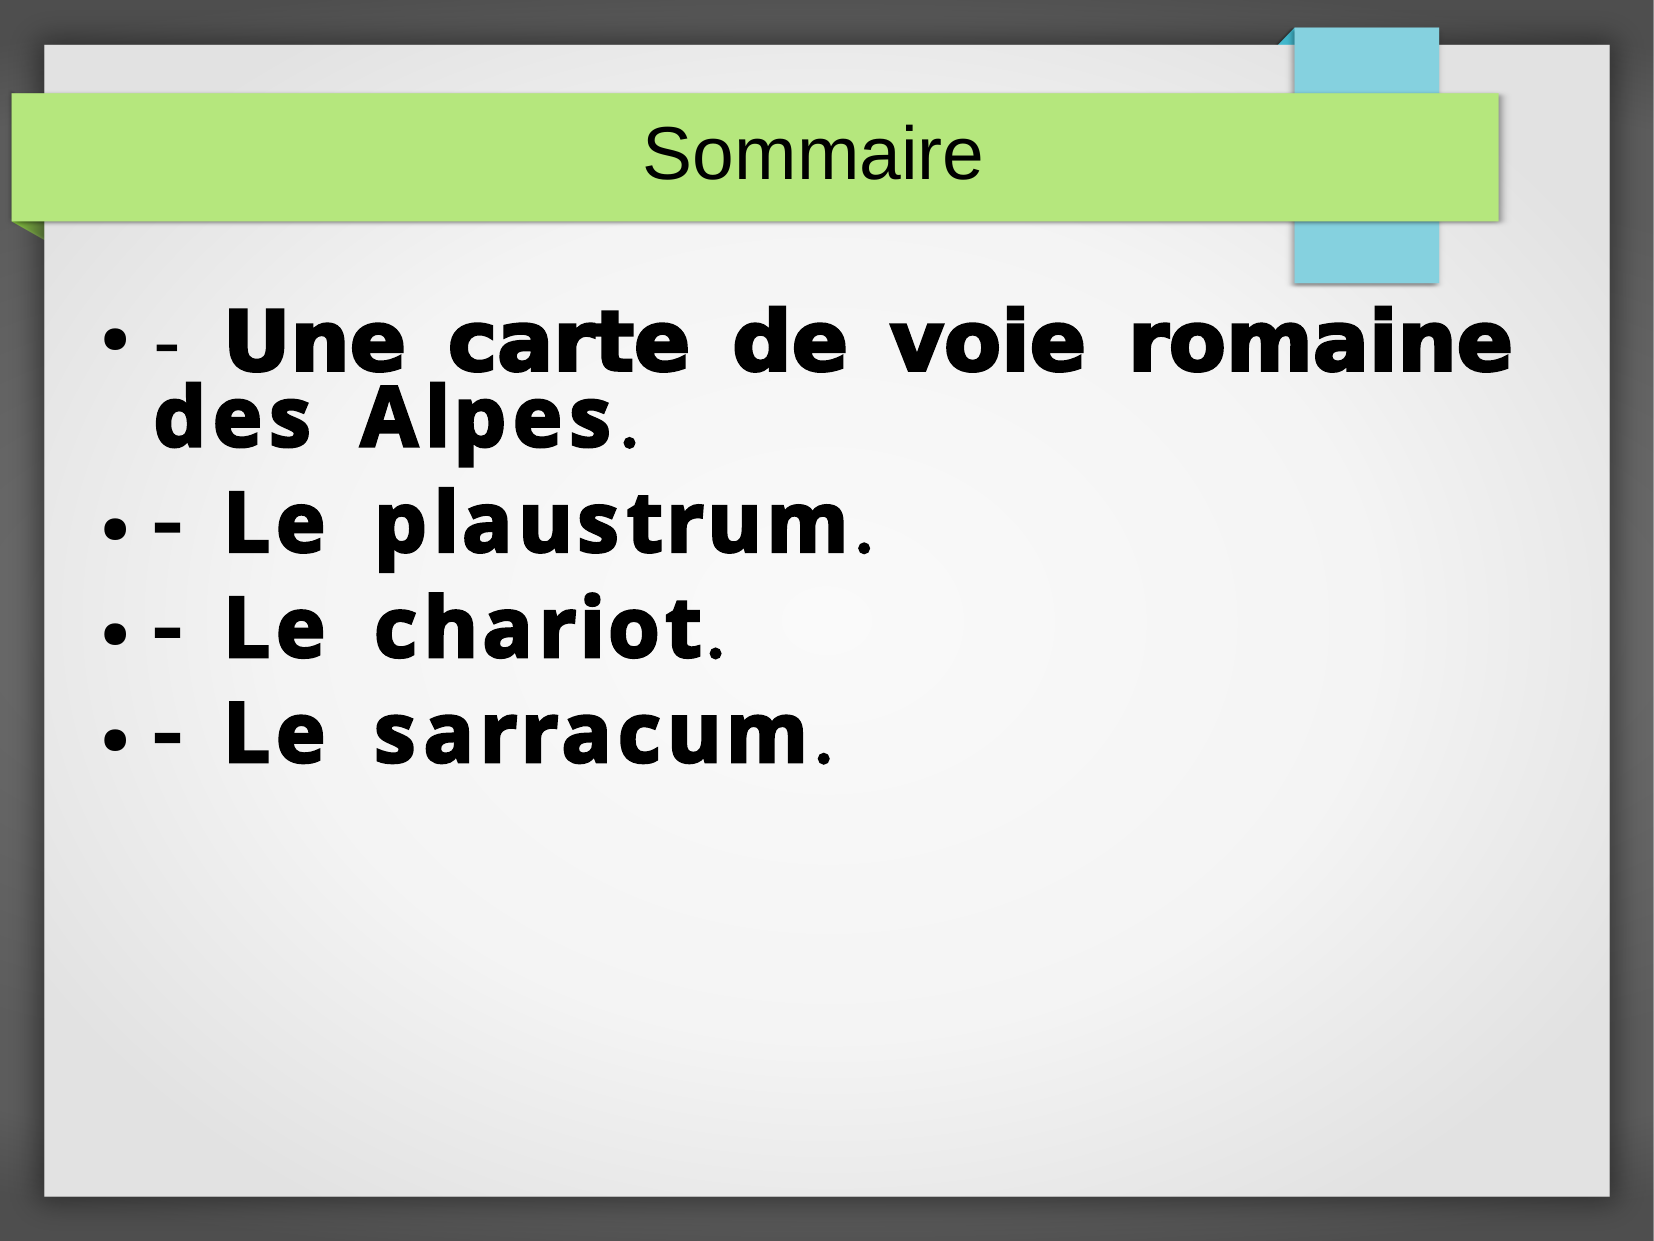

# Sommaire
- Une carte de voie romaine des Alpes.
- Le plaustrum.
- Le chariot.
- Le sarracum.